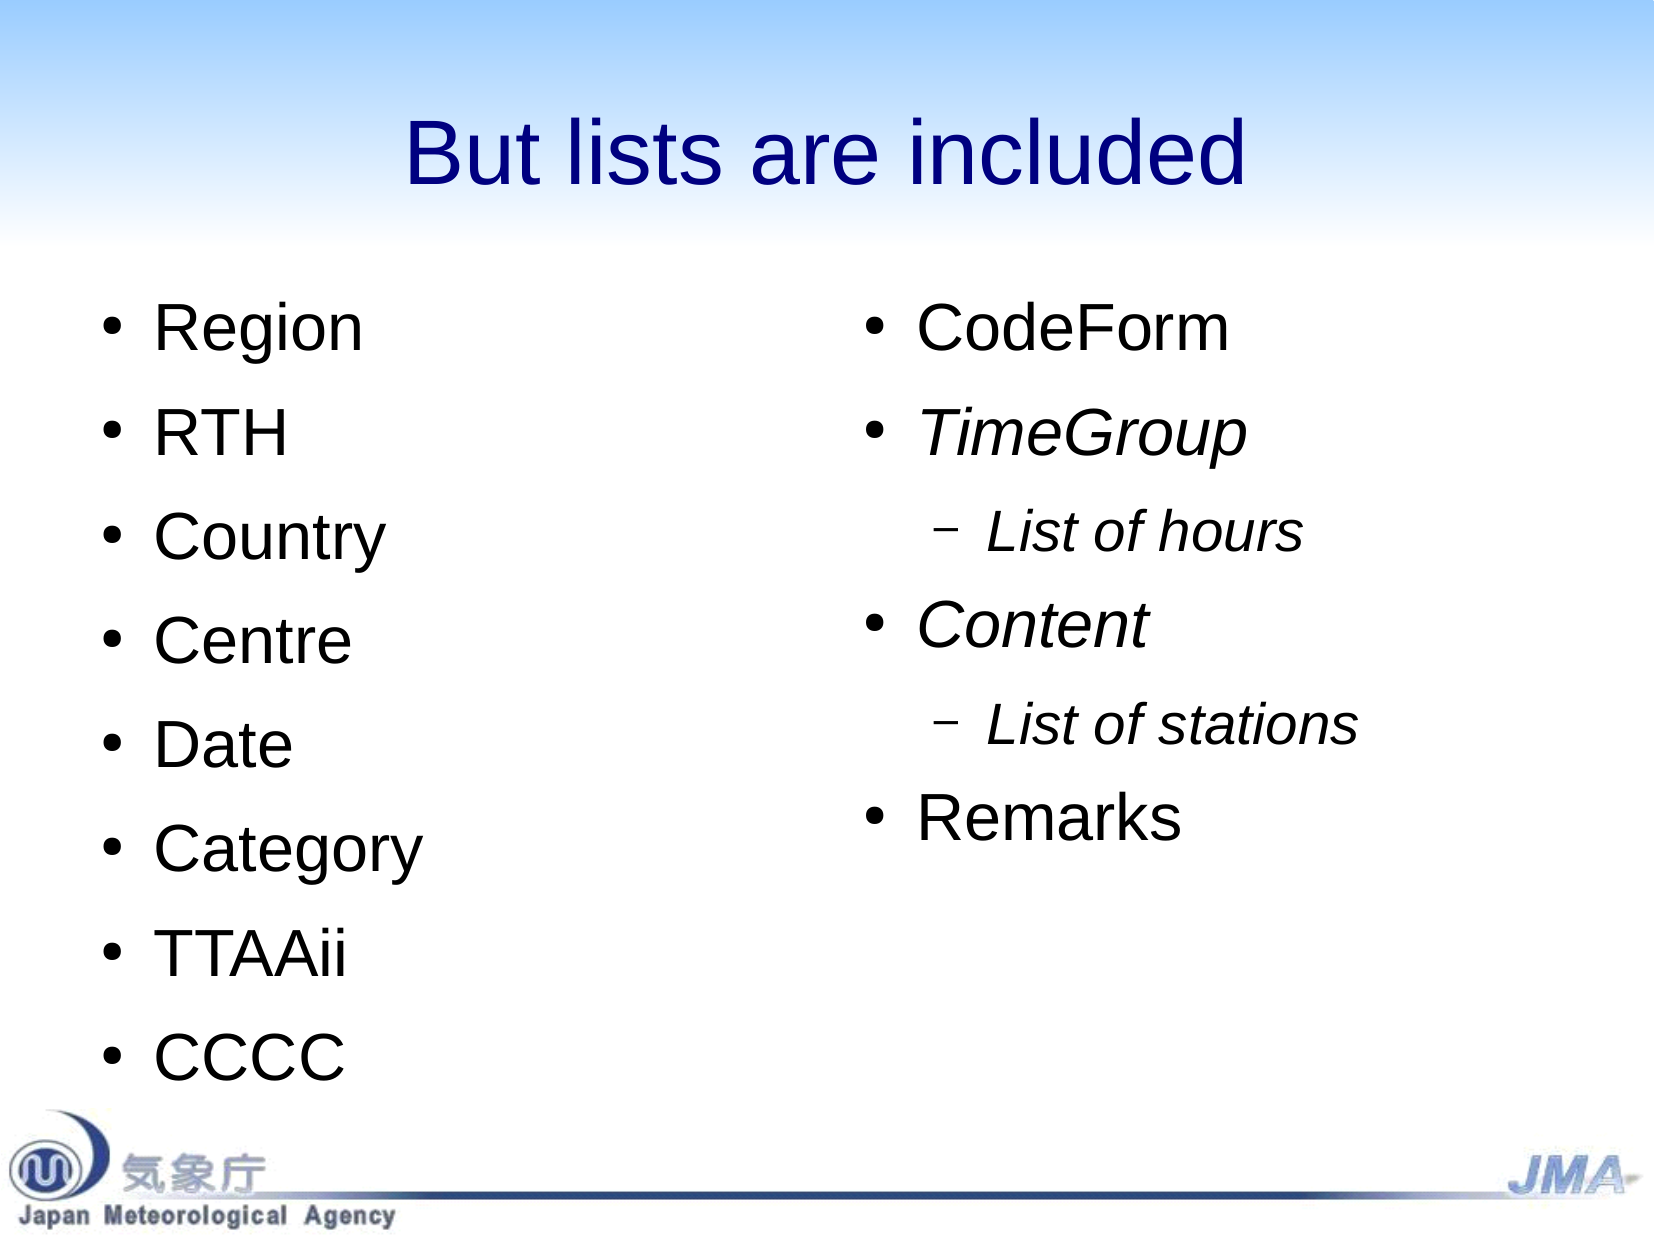

# But lists are included
Region
RTH
Country
Centre
Date
Category
TTAAii
CCCC
CodeForm
TimeGroup
List of hours
Content
List of stations
Remarks